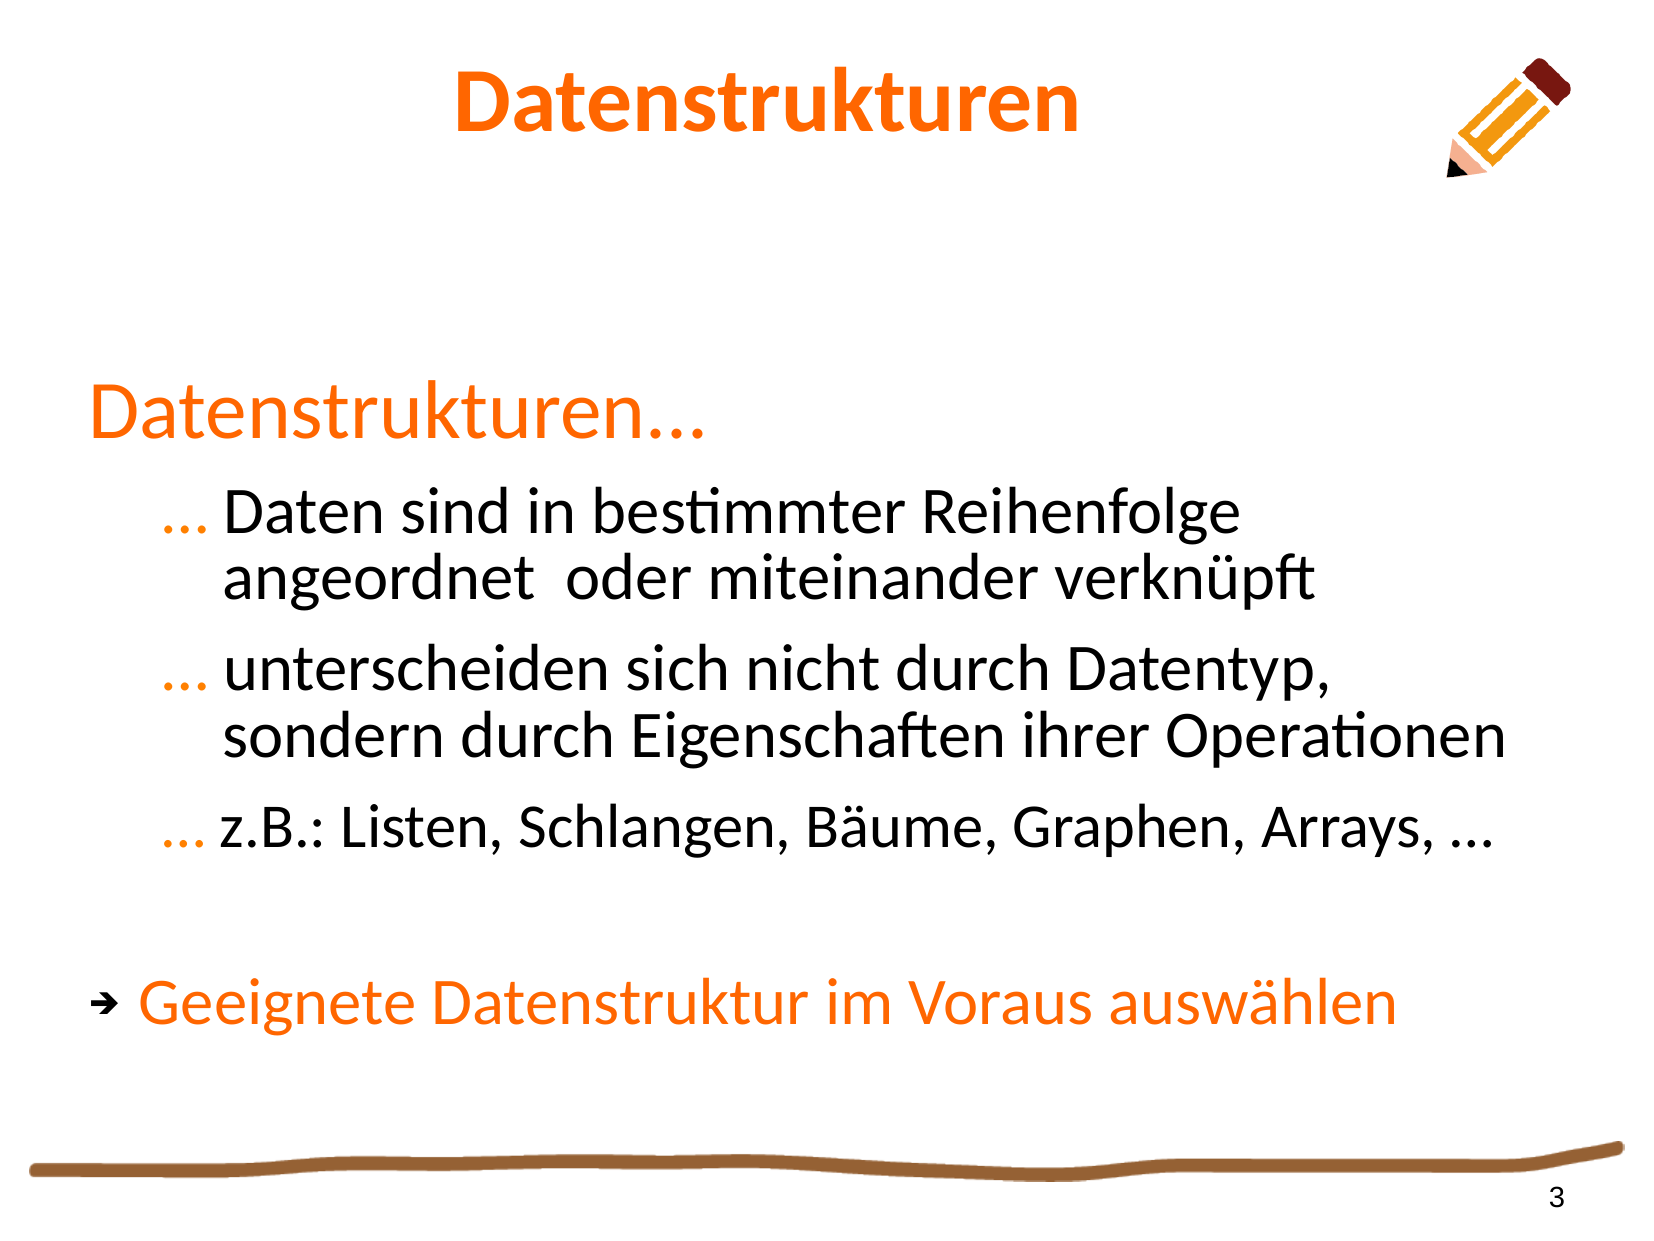

# Datenstrukturen
Datenstrukturen...
	… Daten sind in bestimmter Reihenfolge
	 angeordnet oder miteinander verknüpft
	… unterscheiden sich nicht durch Datentyp,
	 sondern durch Eigenschaften ihrer Operationen
	… z.B.: Listen, Schlangen, Bäume, Graphen, Arrays, …
 Geeignete Datenstruktur im Voraus auswählen
3